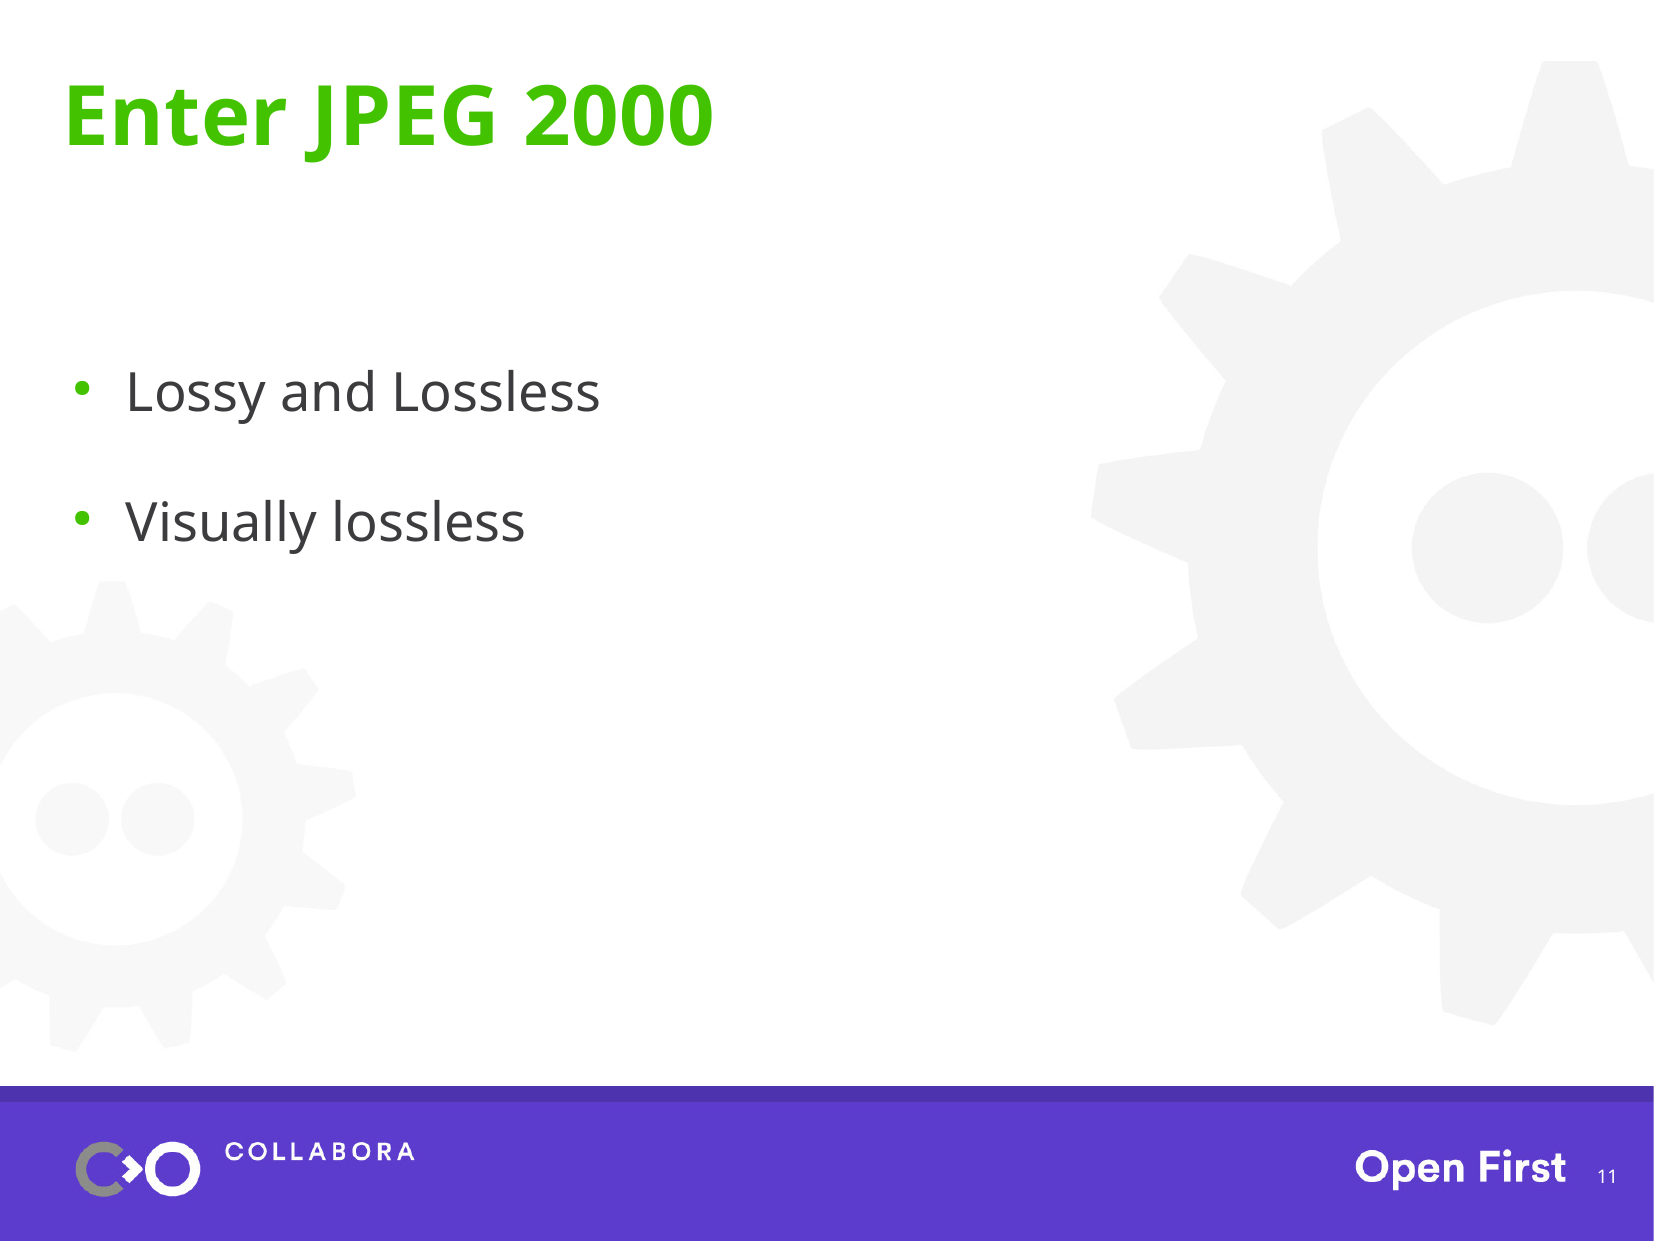

# Enter JPEG 2000
Lossy and Lossless
Visually lossless